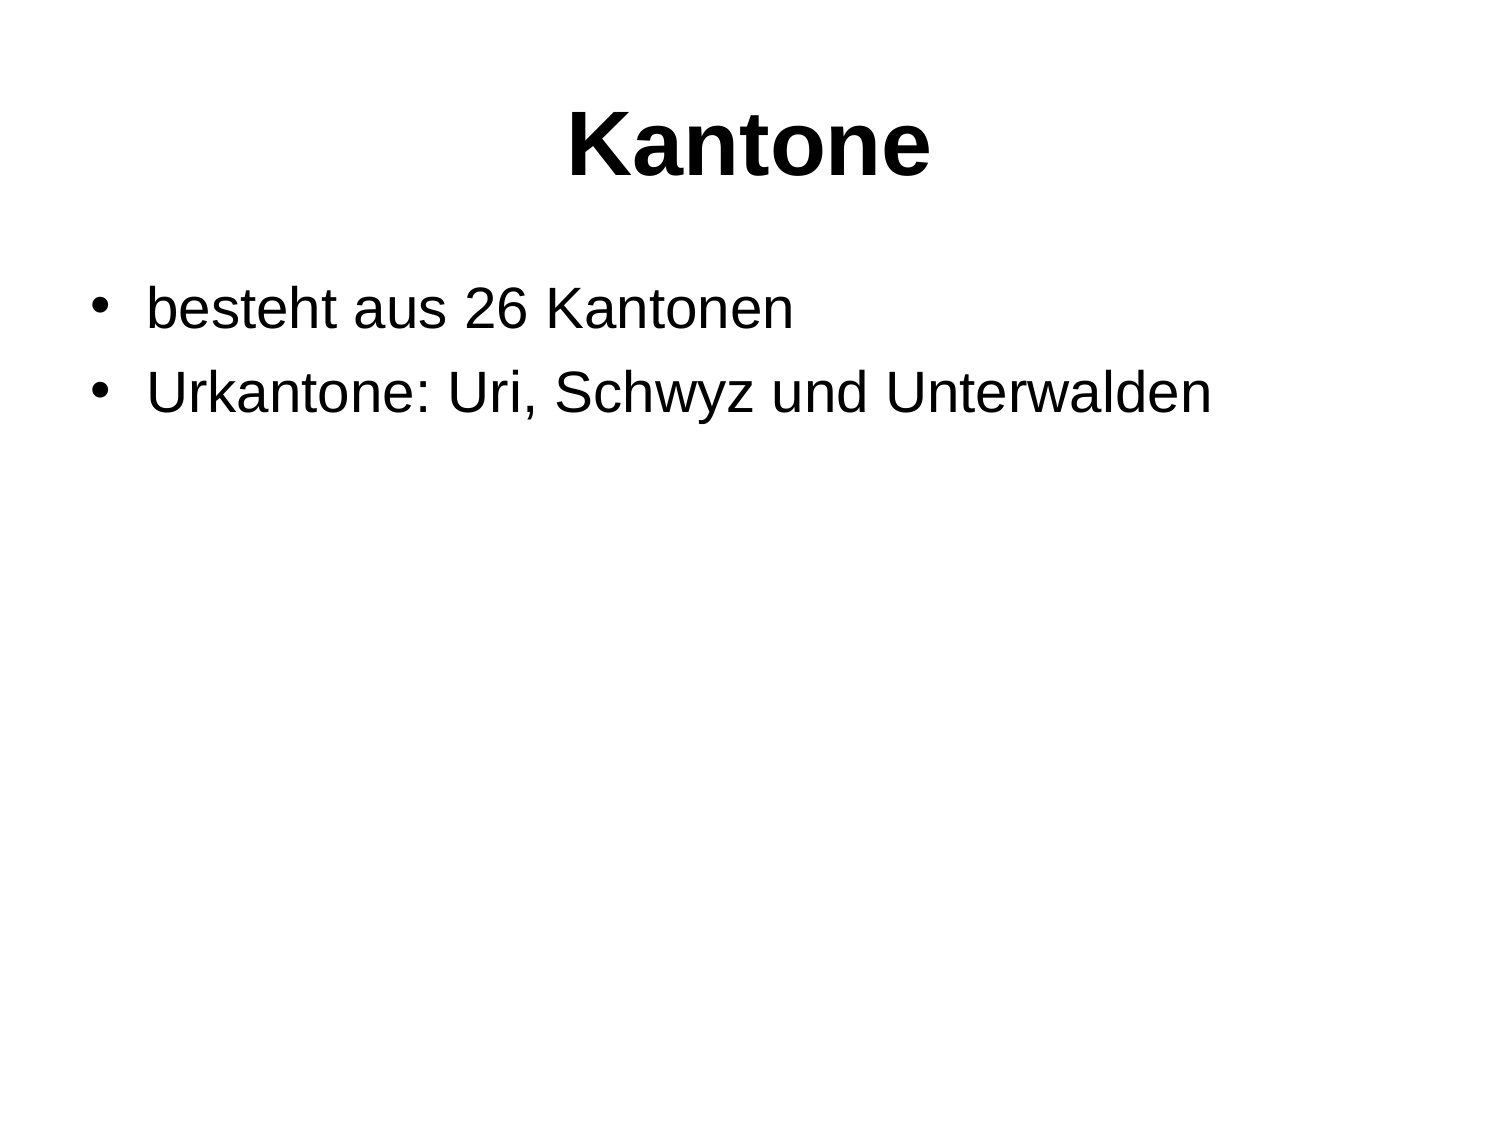

# Kantone
besteht aus 26 Kantonen
Urkantone: Uri, Schwyz und Unterwalden